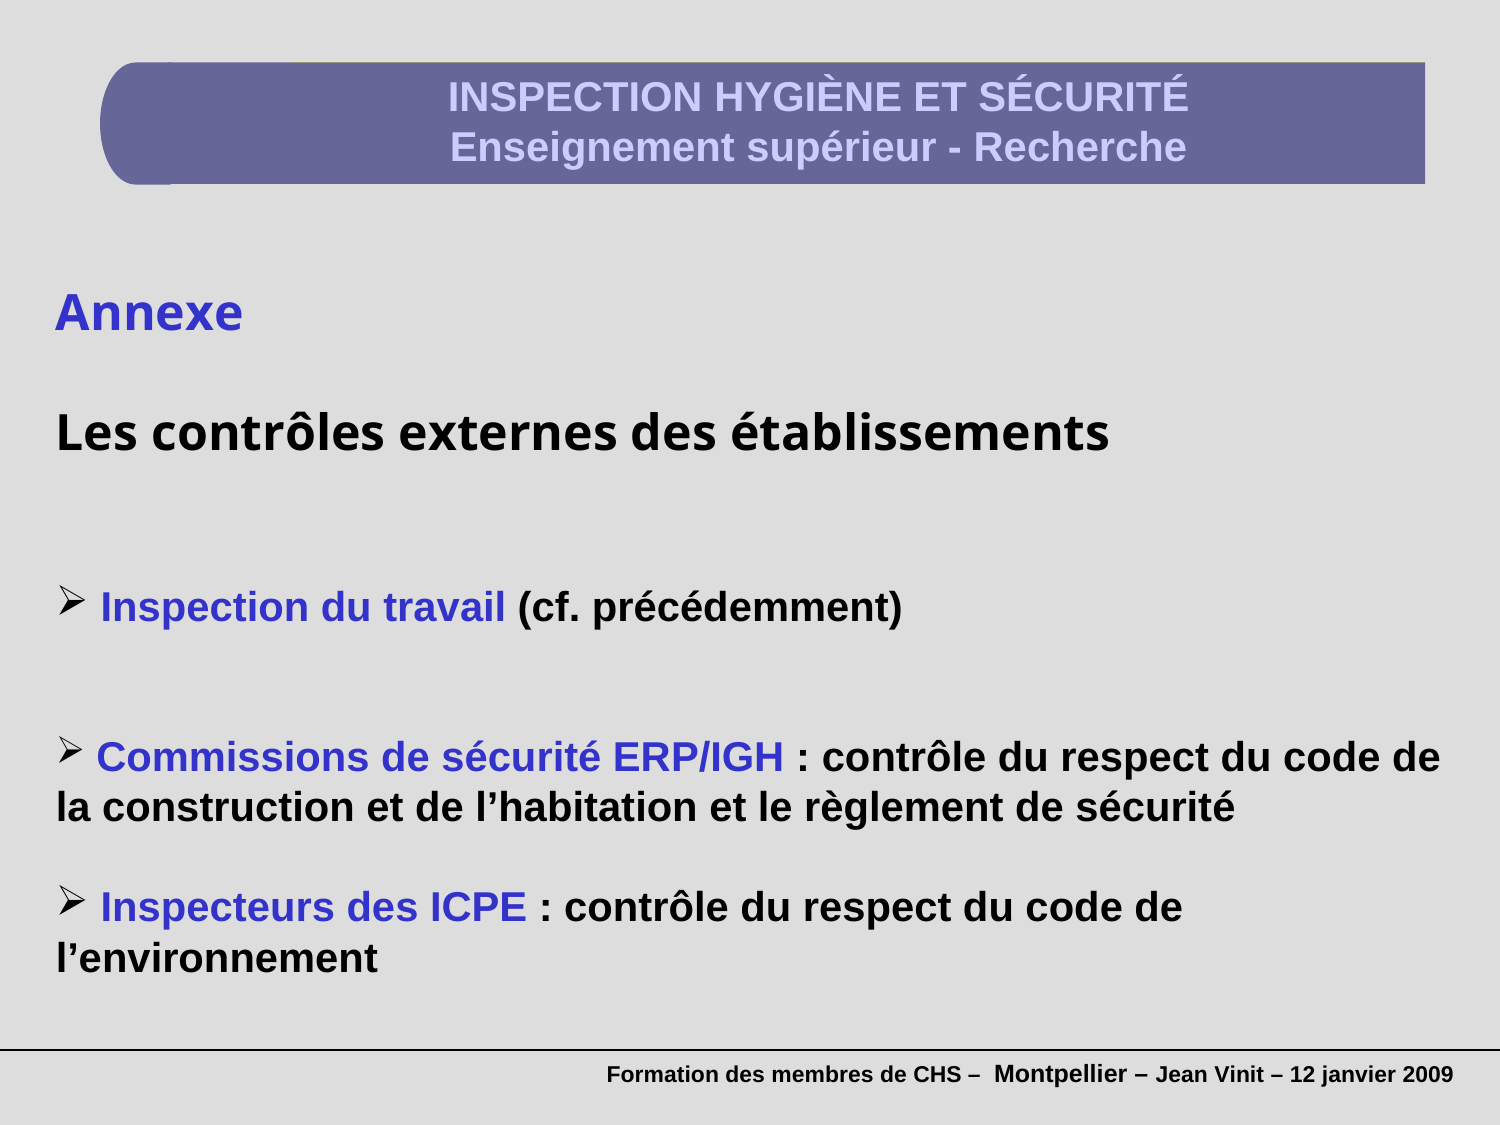

Annexe
Les contrôles externes des établissements
 Inspection du travail (cf. précédemment)
 Commissions de sécurité ERP/IGH : contrôle du respect du code de la construction et de l’habitation et le règlement de sécurité
 Inspecteurs des ICPE : contrôle du respect du code de l’environnement